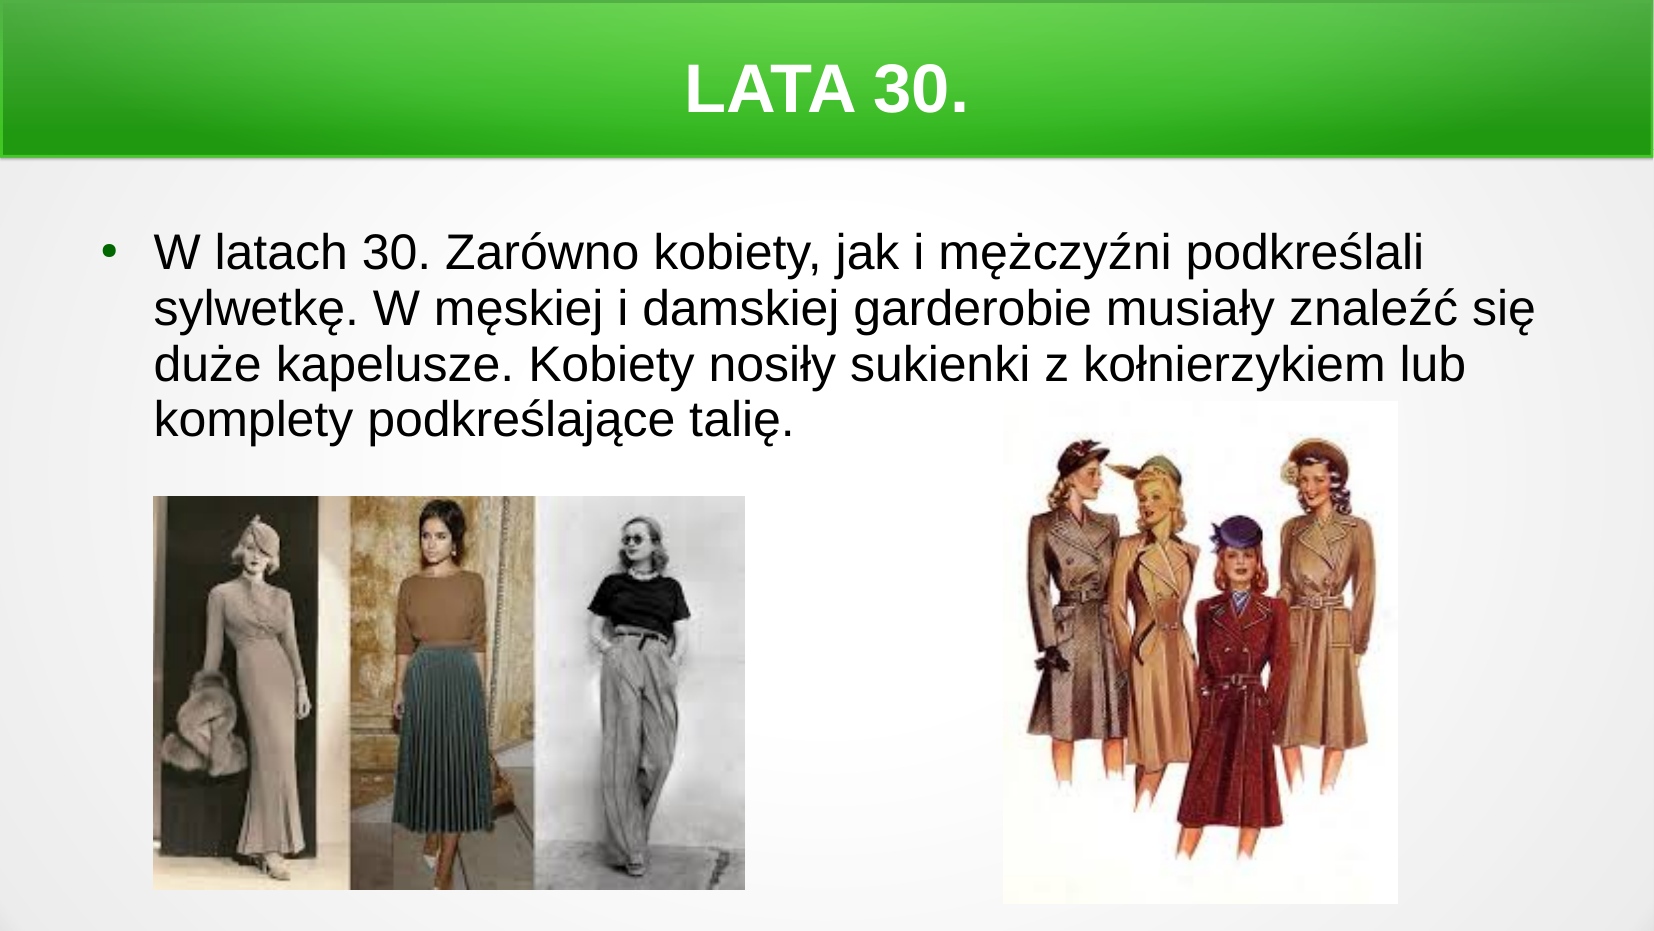

# LATA 30.
W latach 30. Zarówno kobiety, jak i mężczyźni podkreślali sylwetkę. W męskiej i damskiej garderobie musiały znaleźć się duże kapelusze. Kobiety nosiły sukienki z kołnierzykiem lub komplety podkreślające talię.